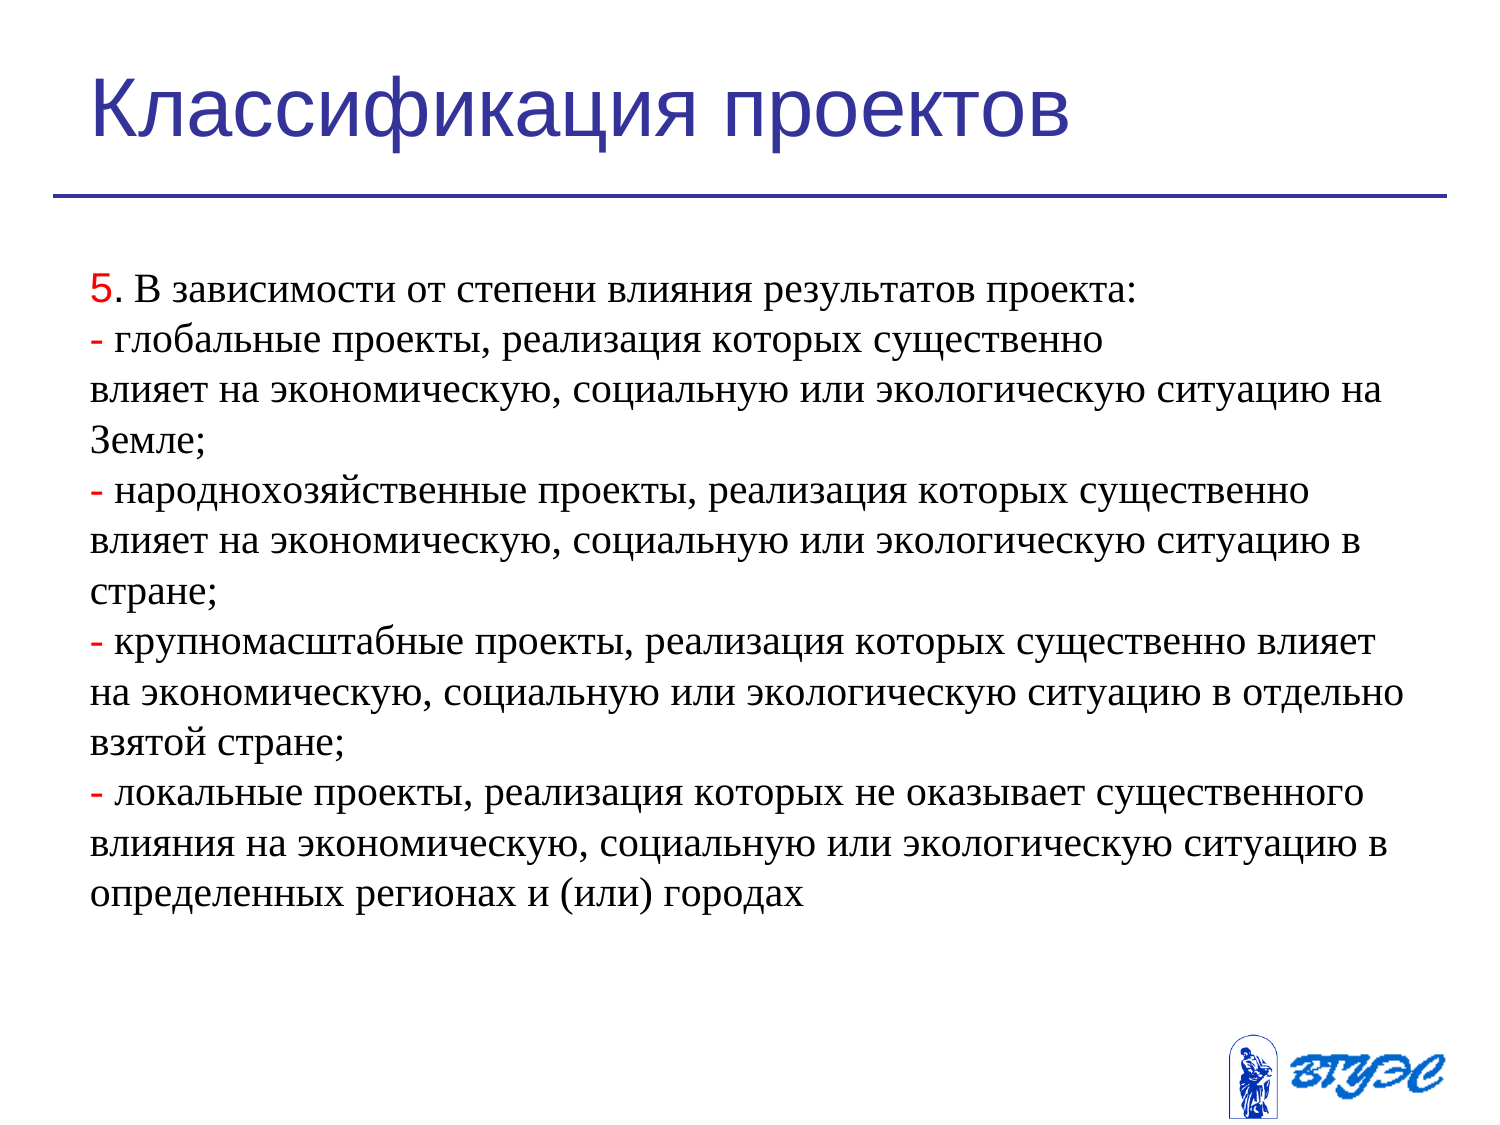

# Классификация проектов
5. В зависимости от степени влияния результатов проекта:
- глобальные проекты, реализация которых существенно
влияет на экономическую, социальную или экологическую ситуацию на
Земле;
- народнохозяйственные проекты, реализация которых существенно
влияет на экономическую, социальную или экологическую ситуацию в
стране;
- крупномасштабные проекты, реализация которых существенно влияет
на экономическую, социальную или экологическую ситуацию в отдельно
взятой стране;
- локальные проекты, реализация которых не оказывает существенного
влияния на экономическую, социальную или экологическую ситуацию в
определенных регионах и (или) городах